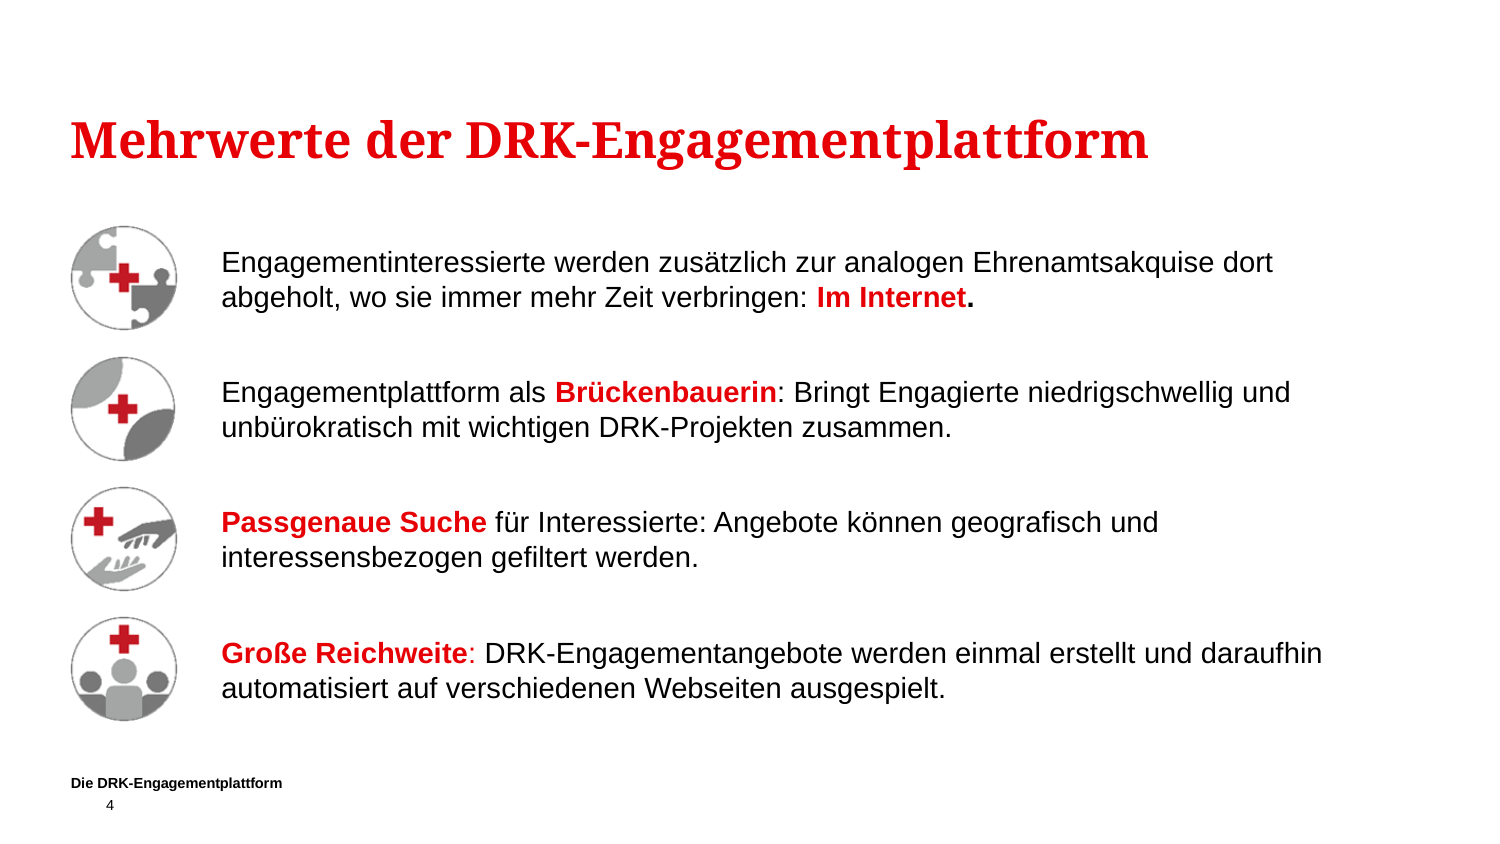

# Mehrwerte der DRK-Engagementplattform
Engagementinteressierte werden zusätzlich zur analogen Ehrenamtsakquise dort abgeholt, wo sie immer mehr Zeit verbringen: Im Internet.
Engagementplattform als Brückenbauerin: Bringt Engagierte niedrigschwellig und unbürokratisch mit wichtigen DRK-Projekten zusammen.
Passgenaue Suche für Interessierte: Angebote können geografisch und interessensbezogen gefiltert werden.
Große Reichweite: DRK-Engagementangebote werden einmal erstellt und daraufhin automatisiert auf verschiedenen Webseiten ausgespielt.
Die DRK-Engagementplattform